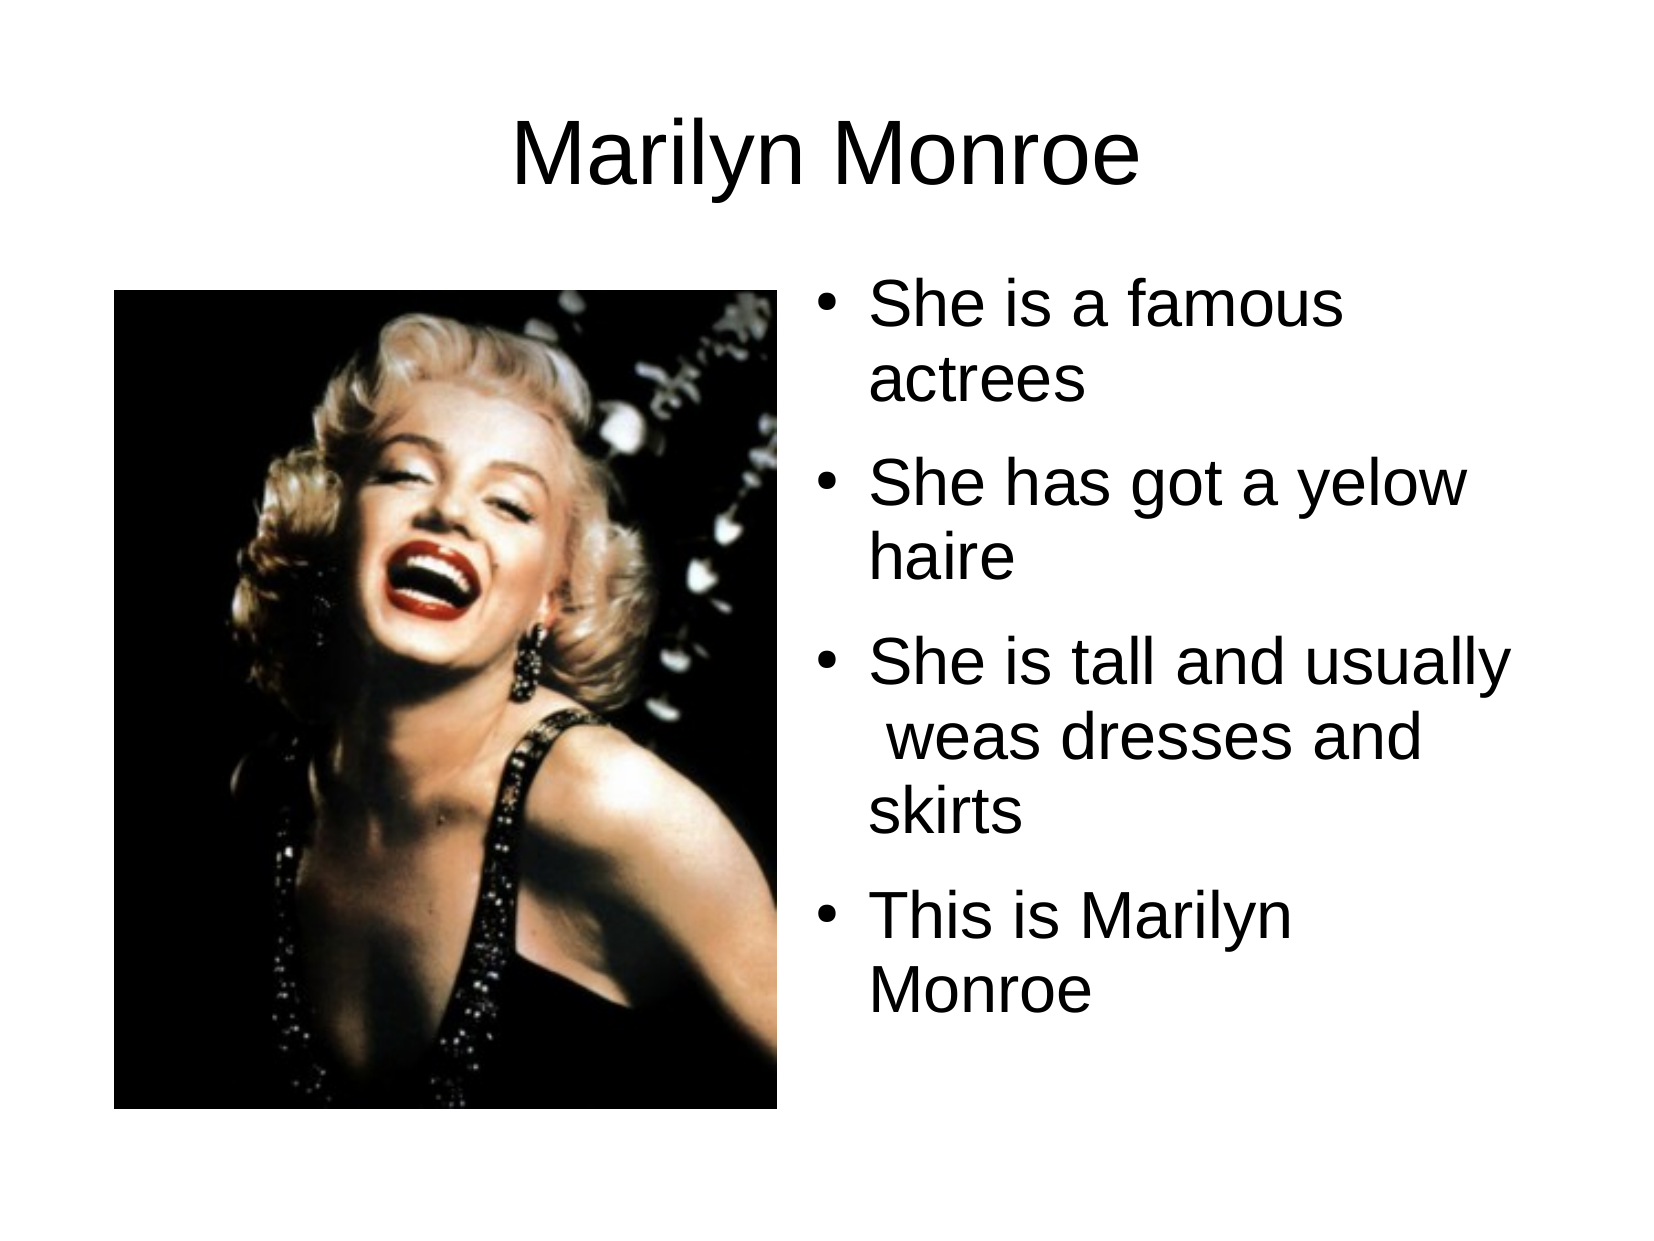

# Marilyn Monroe
She is a famous actrees
She has got a yelow haire
She is tall and usually weas dresses and skirts
This is Marilyn Monroe